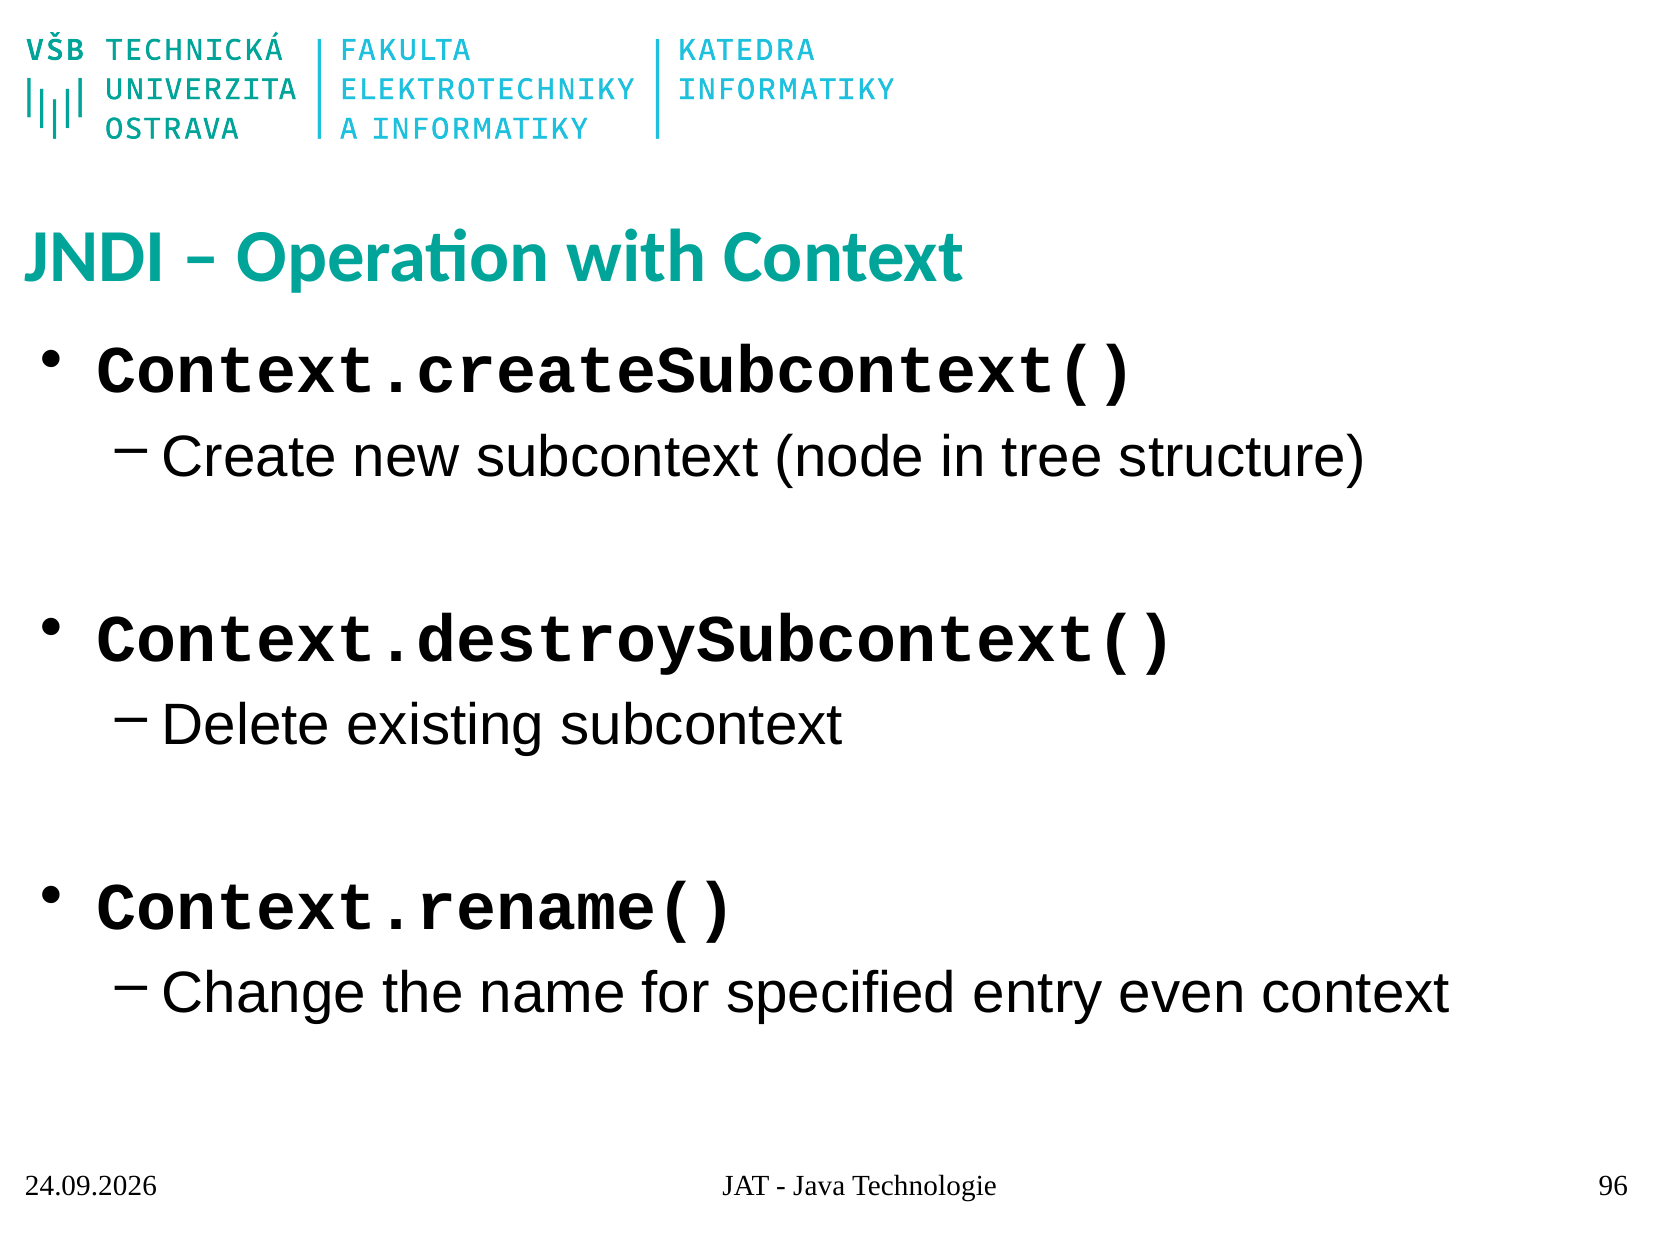

JNDI – Operation with Context
# Context.createSubcontext()
Create new subcontext (node in tree structure)
Context.destroySubcontext()
Delete existing subcontext
Context.rename()
Change the name for specified entry even context
JAT - Java Technologie
96